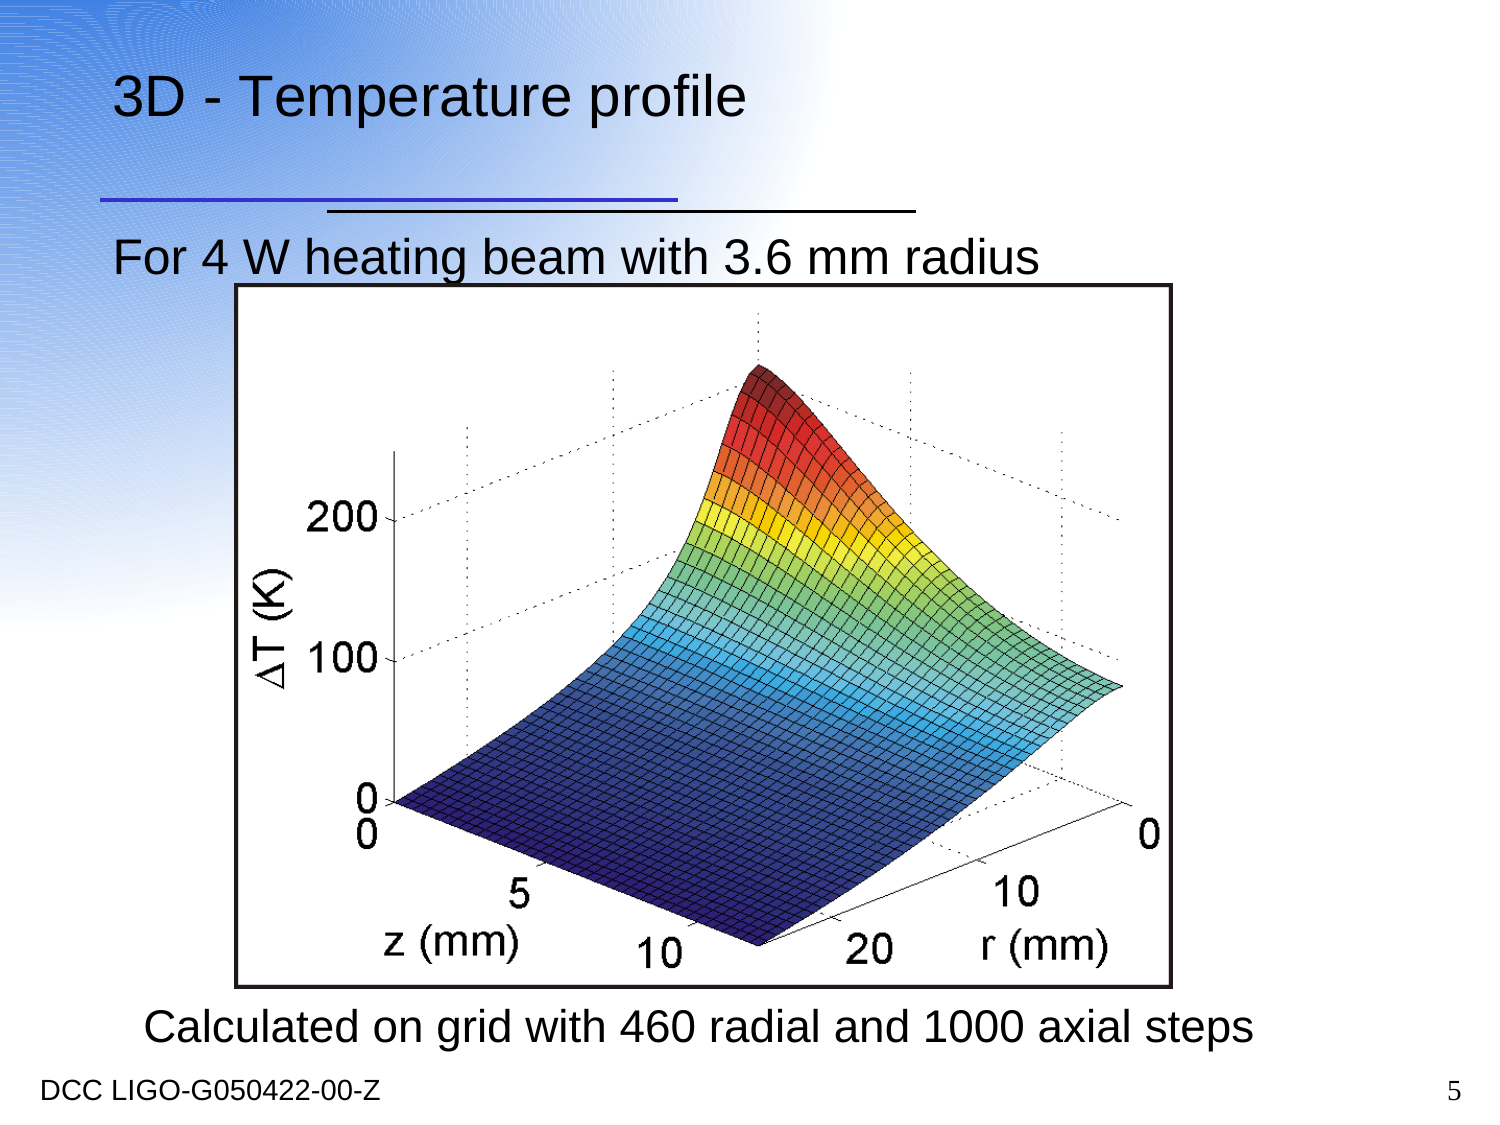

# 3D - Temperature profile
For 4 W heating beam with 3.6 mm radius
Calculated on grid with 460 radial and 1000 axial steps
DCC LIGO-G050422-00-Z
5